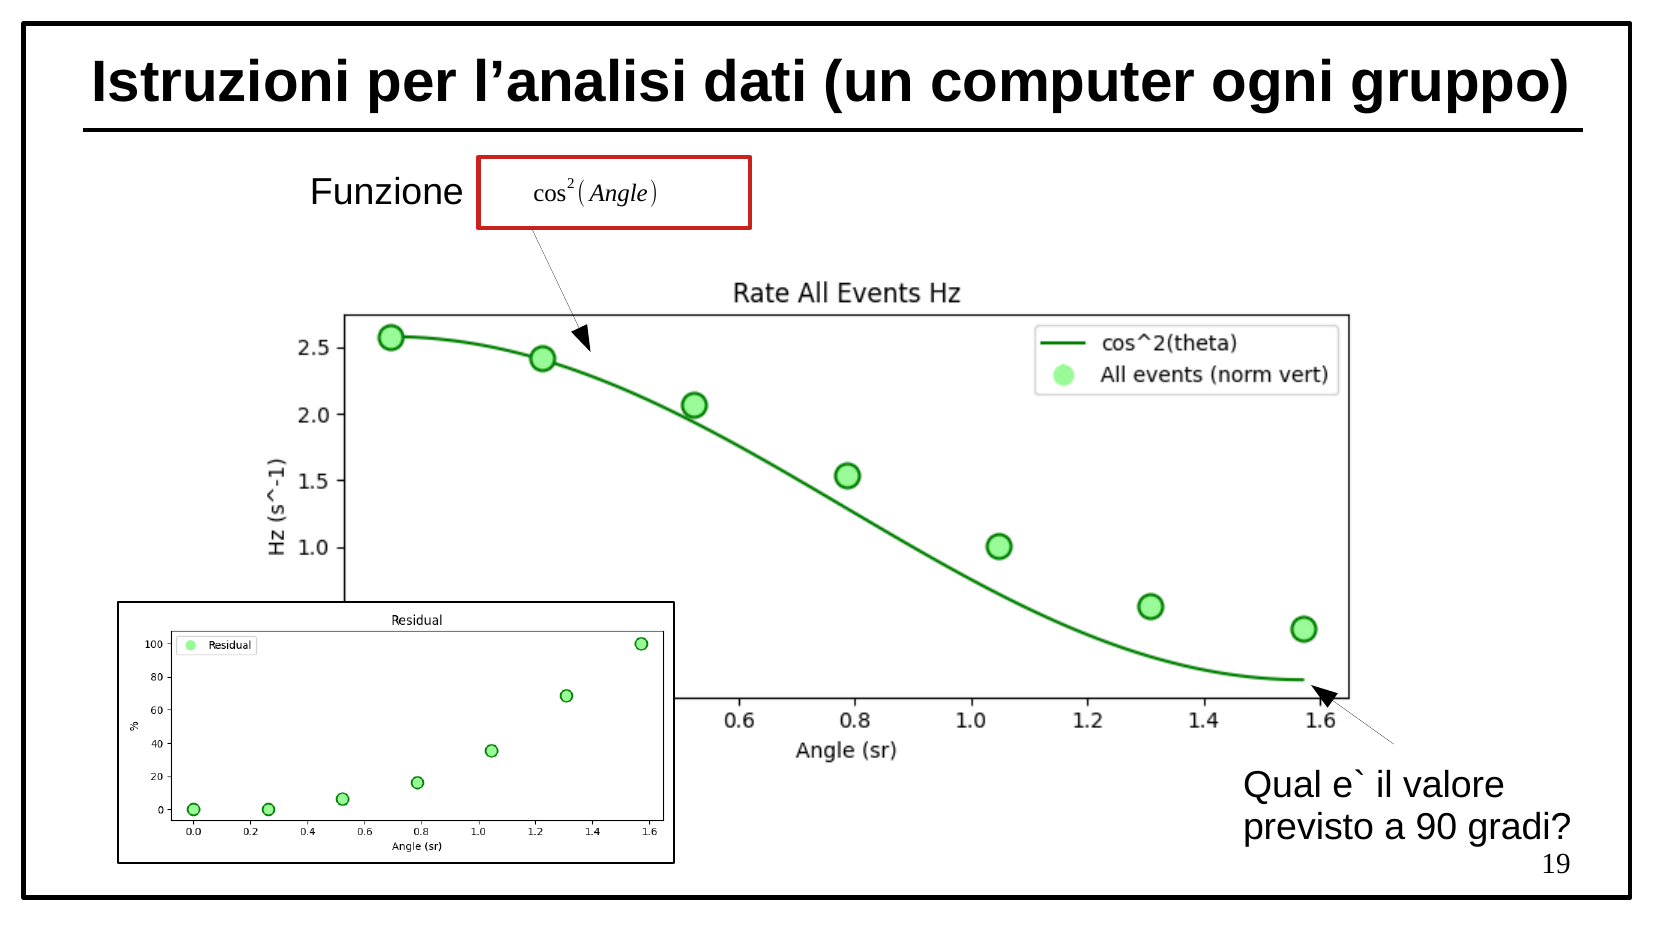

Istruzioni per l’analisi dati (un computer ogni gruppo)
Funzione
Qual e` il valore previsto a 90 gradi?
19